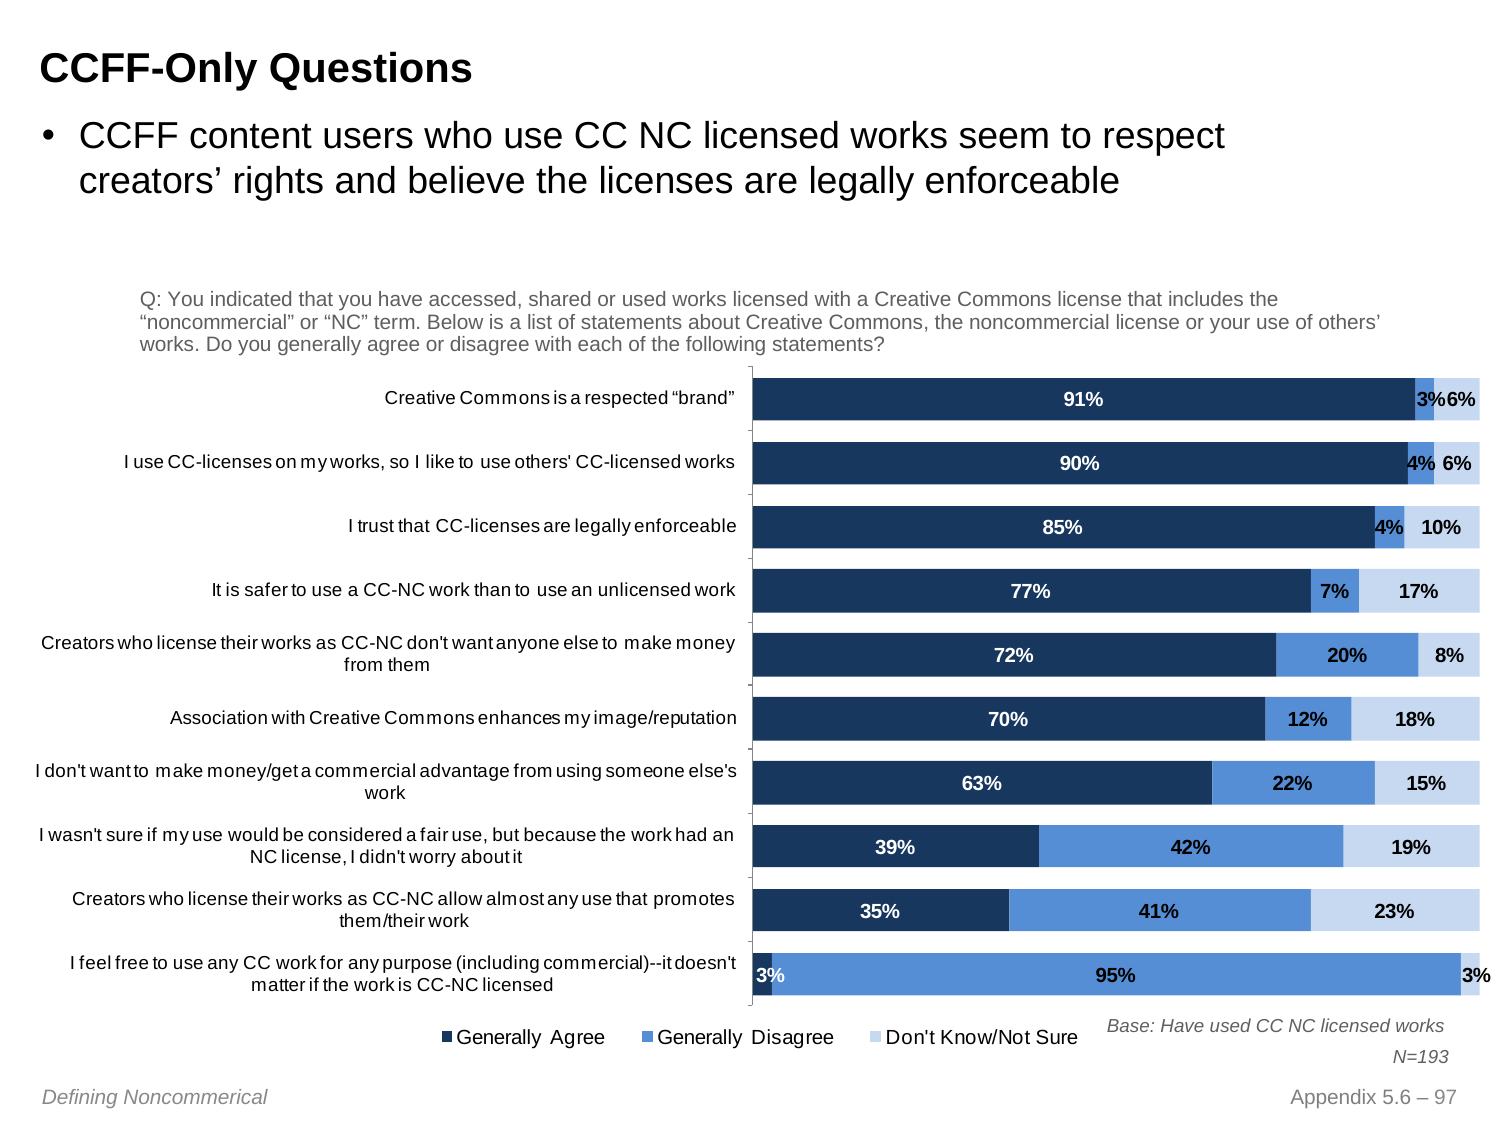

CCFF-Only Questions
CCFF content users who use CC NC licensed works seem to respect creators’ rights and believe the licenses are legally enforceable
Q: You indicated that you have accessed, shared or used works licensed with a Creative Commons license that includes the “noncommercial” or “NC” term. Below is a list of statements about Creative Commons, the noncommercial license or your use of others’ works. Do you generally agree or disagree with each of the following statements?
Base: Have used CC NC licensed works
N=193
Defining Noncommerical
Appendix 5.6 –